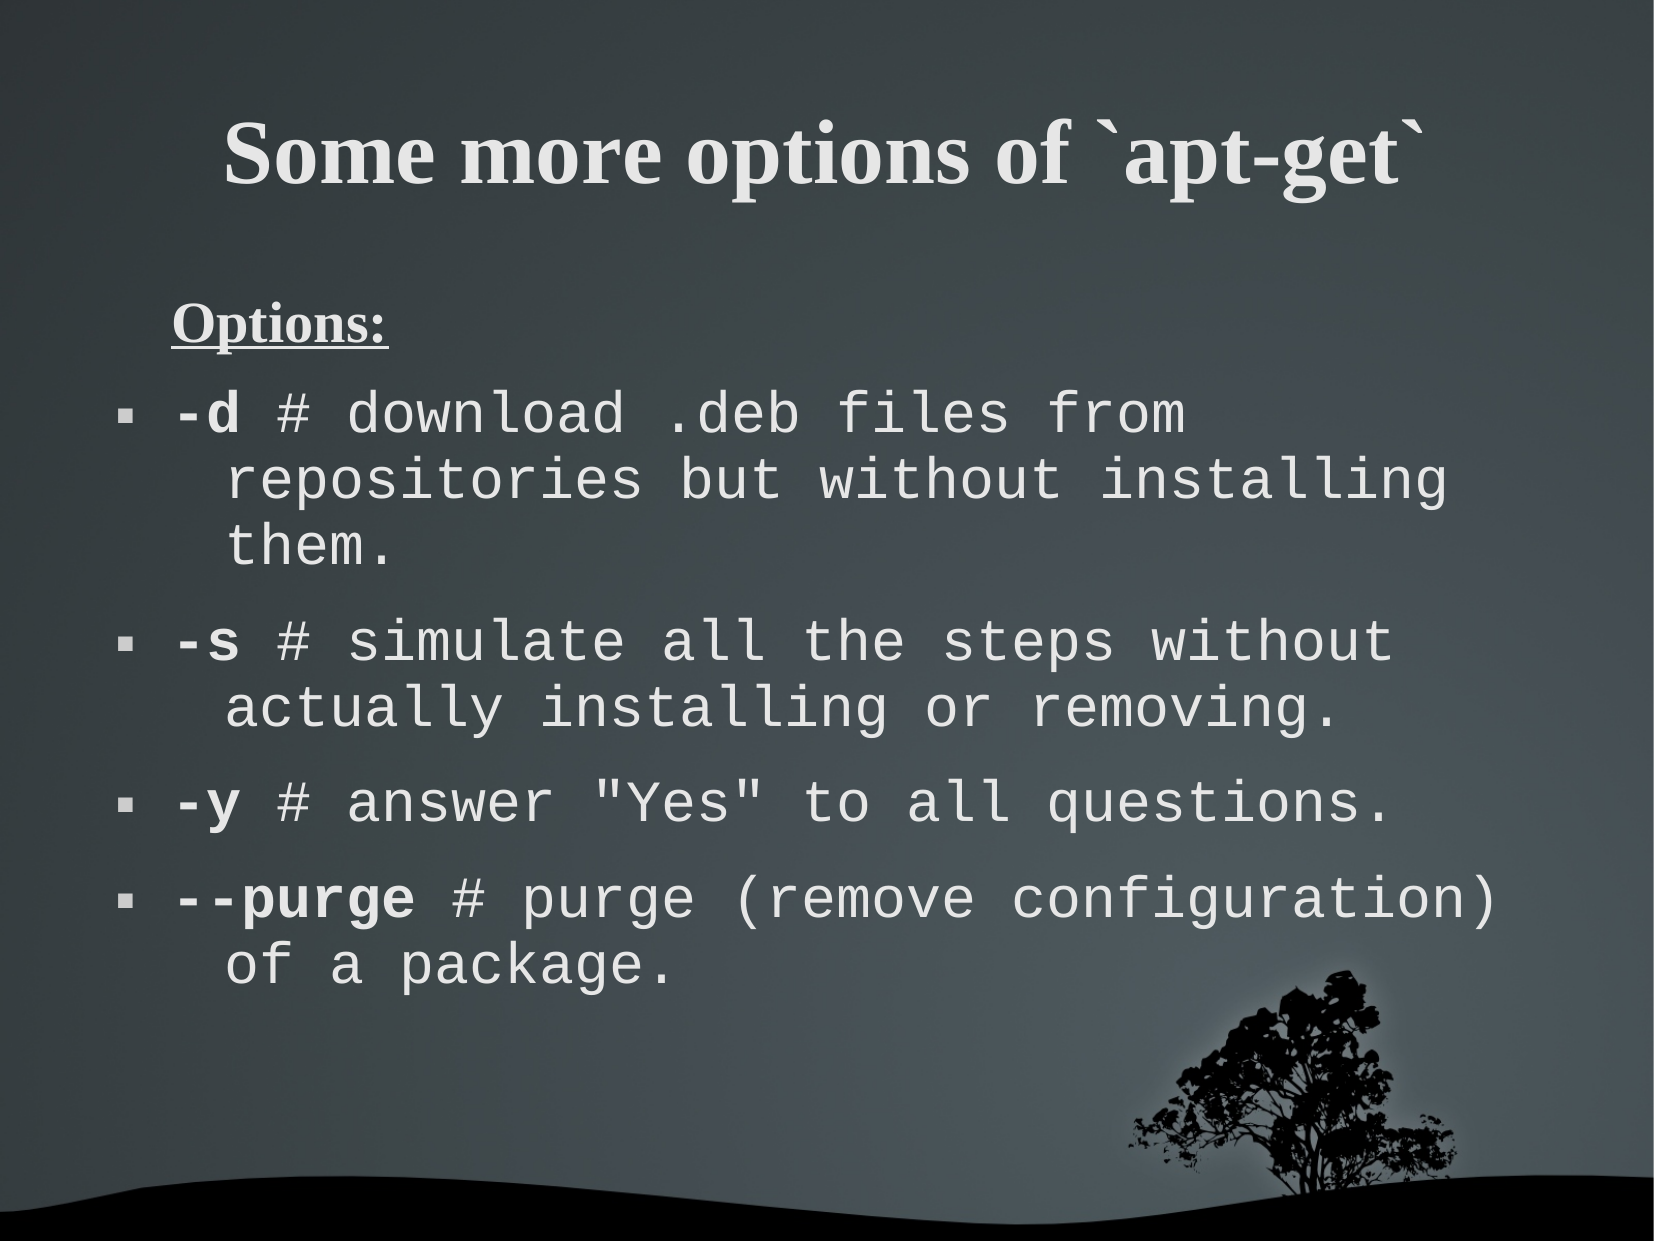

Some more options of `apt-get`
# Options:
-d # download .deb files from repositories but without installing them.
-s # simulate all the steps without actually installing or removing.
-y # answer "Yes" to all questions.
--purge # purge (remove configuration) of a package.